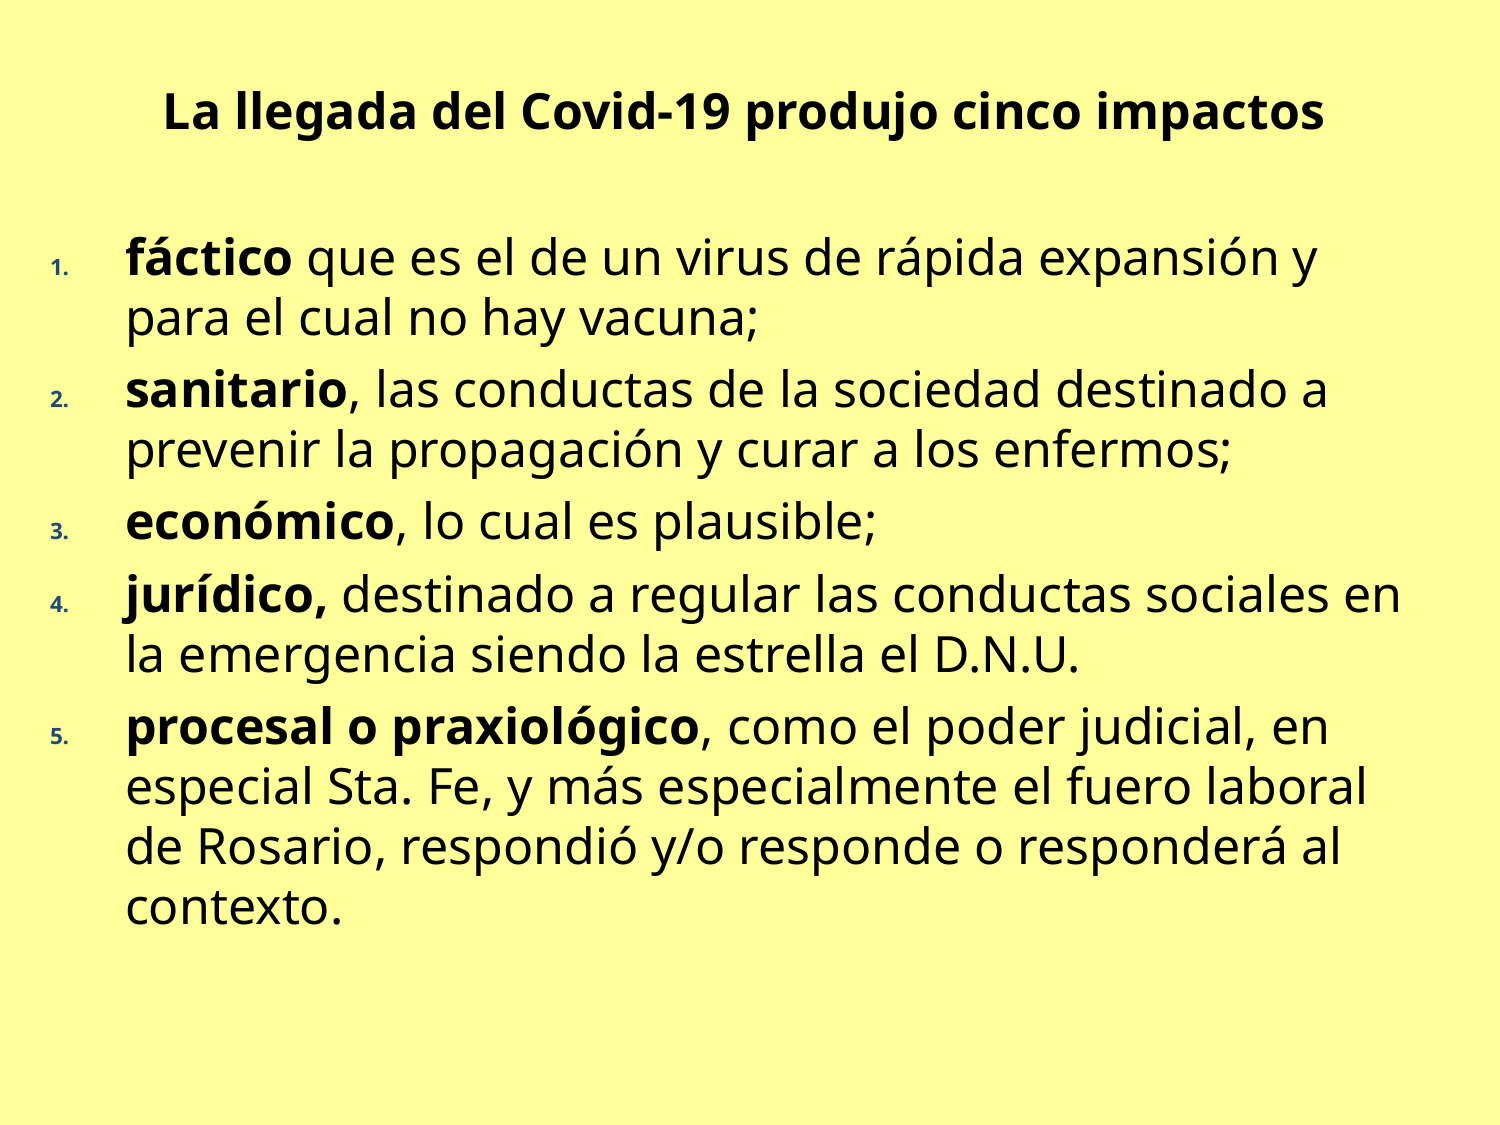

La llegada del Covid-19 produjo cinco impactos
fáctico que es el de un virus de rápida expansión y para el cual no hay vacuna;
sanitario, las conductas de la sociedad destinado a prevenir la propagación y curar a los enfermos;
económico, lo cual es plausible;
jurídico, destinado a regular las conductas sociales en la emergencia siendo la estrella el D.N.U.
procesal o praxiológico, como el poder judicial, en especial Sta. Fe, y más especialmente el fuero laboral de Rosario, respondió y/o responde o responderá al contexto.